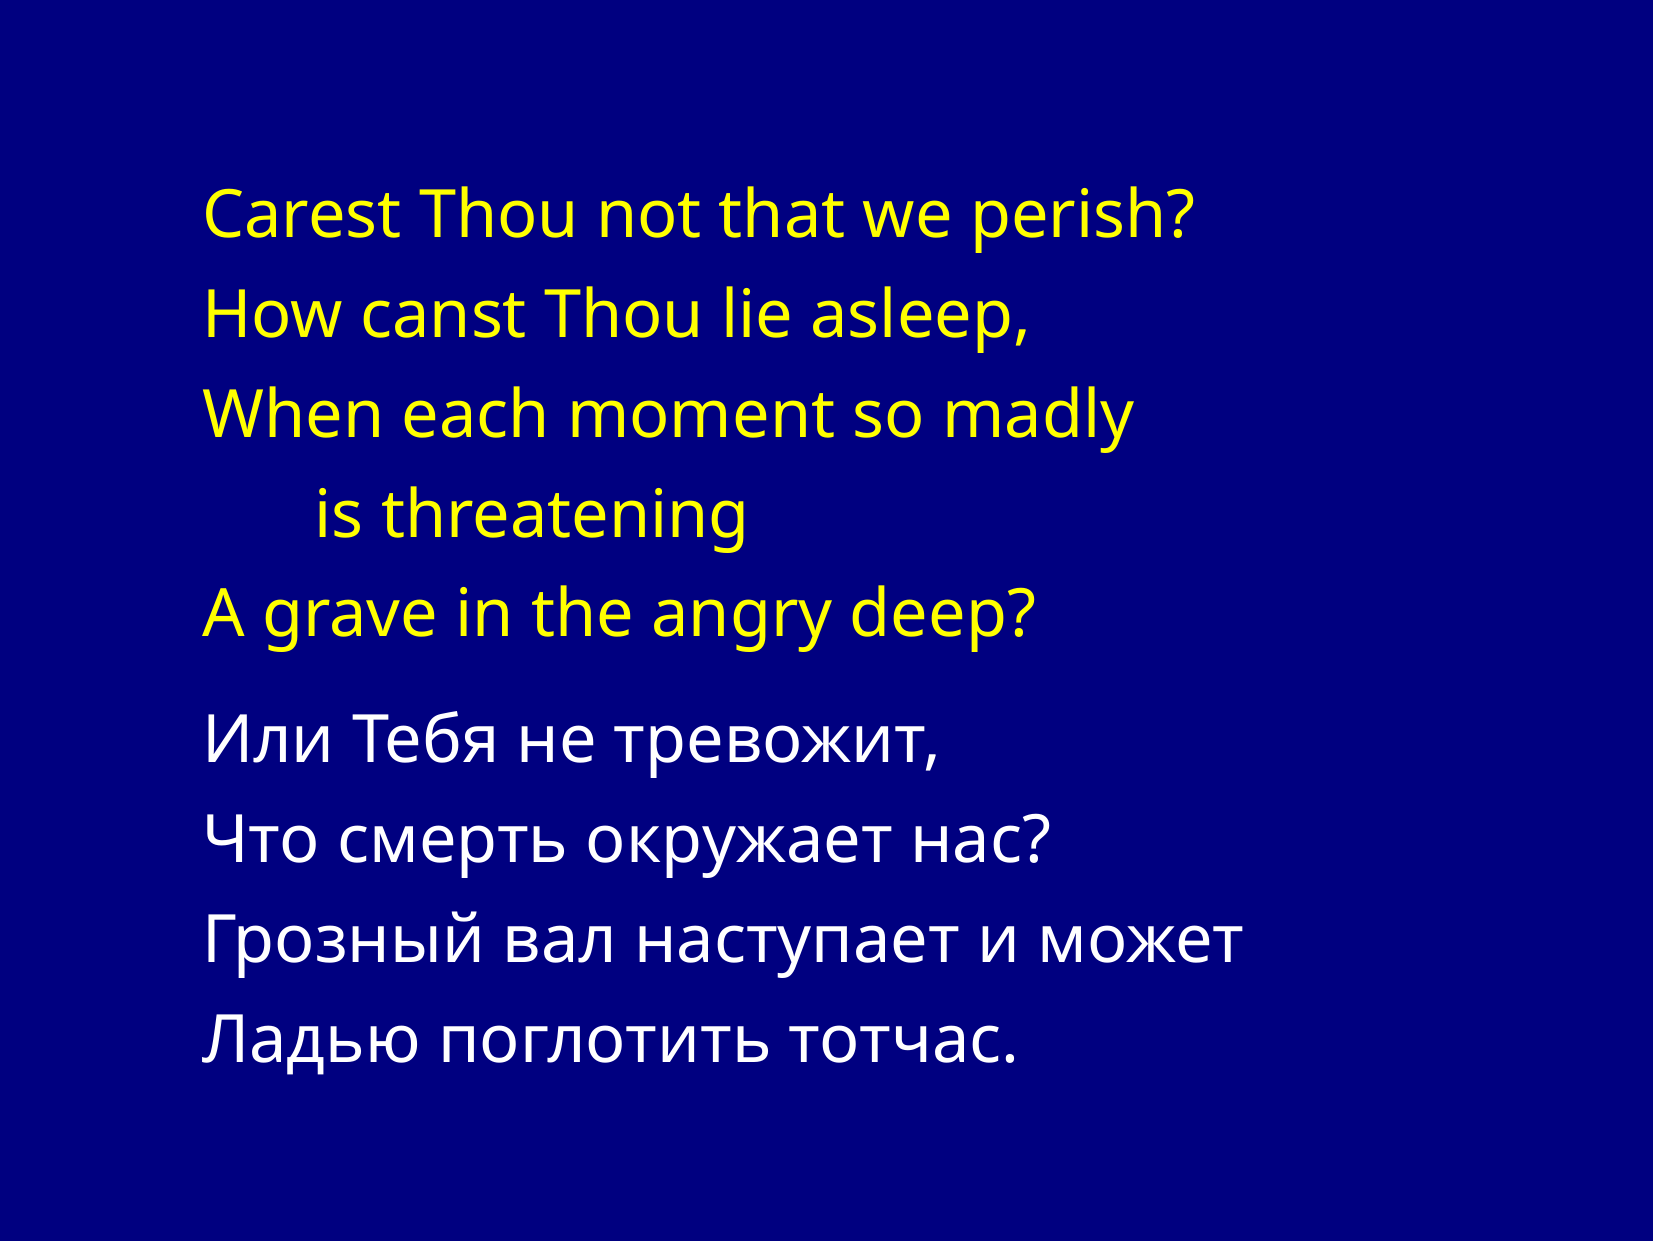

Carest Thou not that we perish?
	How canst Thou lie asleep,
	When each moment so madly
		is threatening
	A grave in the angry deep?
	Или Тебя не тревожит,
	Что смерть окружает нас?
	Грозный вал наступает и может
	Ладью поглотить тотчас.